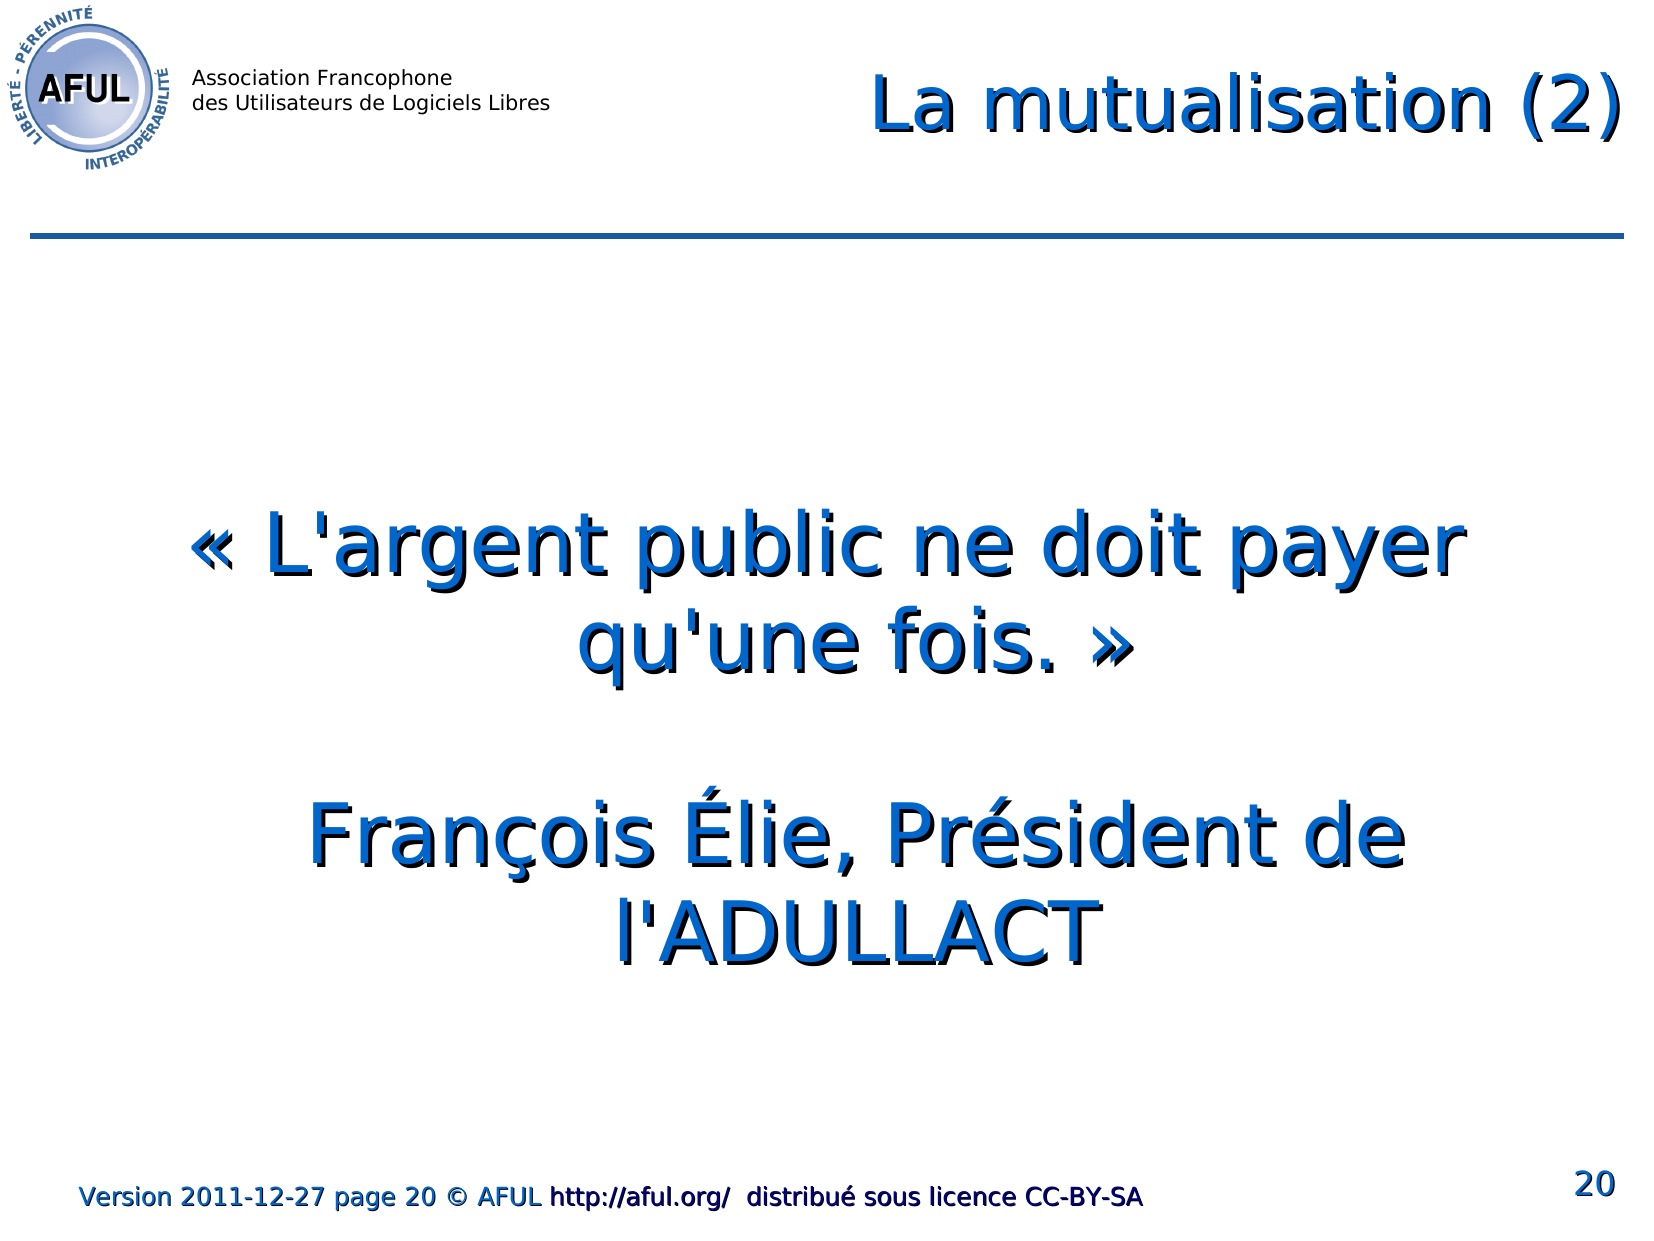

# La mutualisation (2)
« L'argent public ne doit payer
qu'une fois. »
François Élie, Président de l'ADULLACT